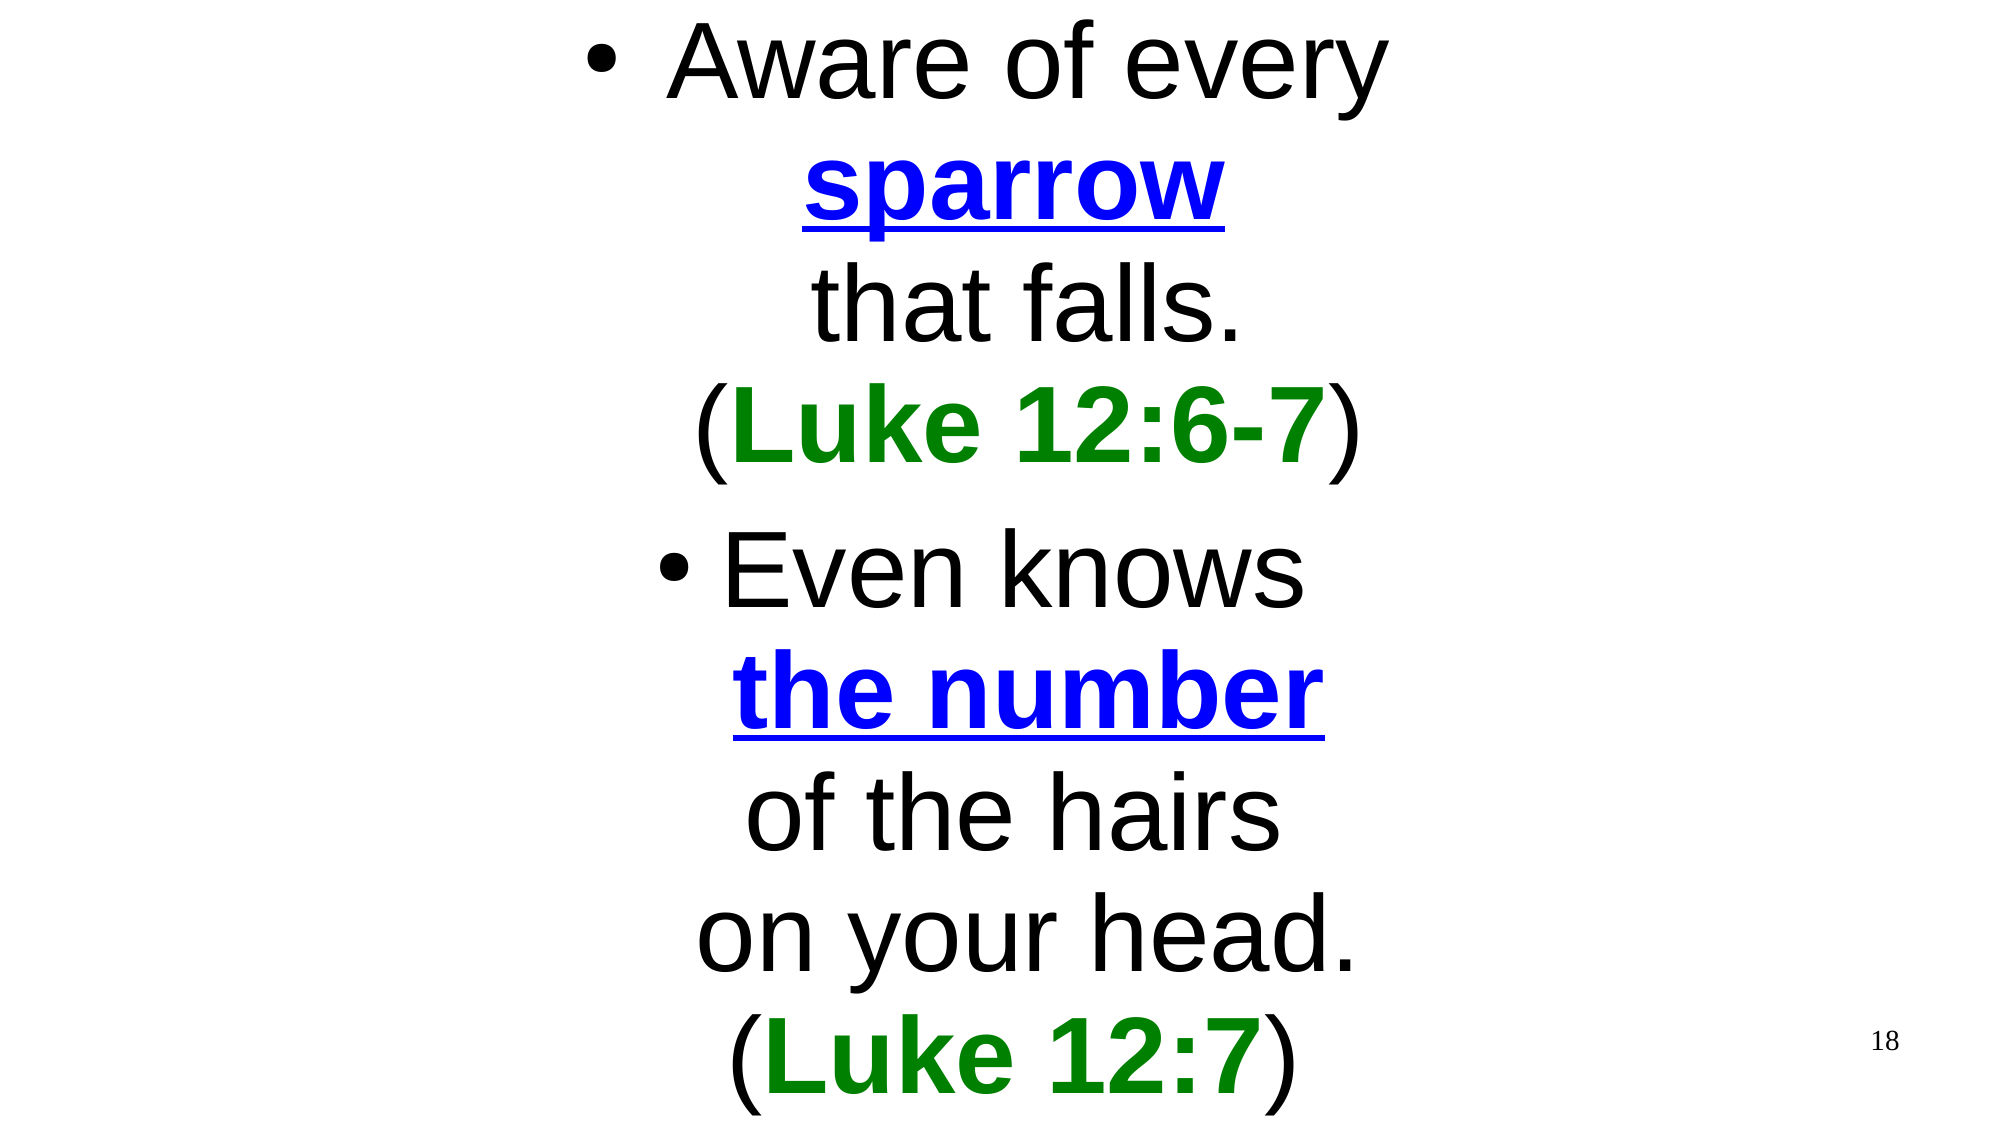

# Aware of every sparrow that falls. (Luke 12:6-7)
Even knows
the number
of the hairs
on your head.
(Luke 12:7)
18